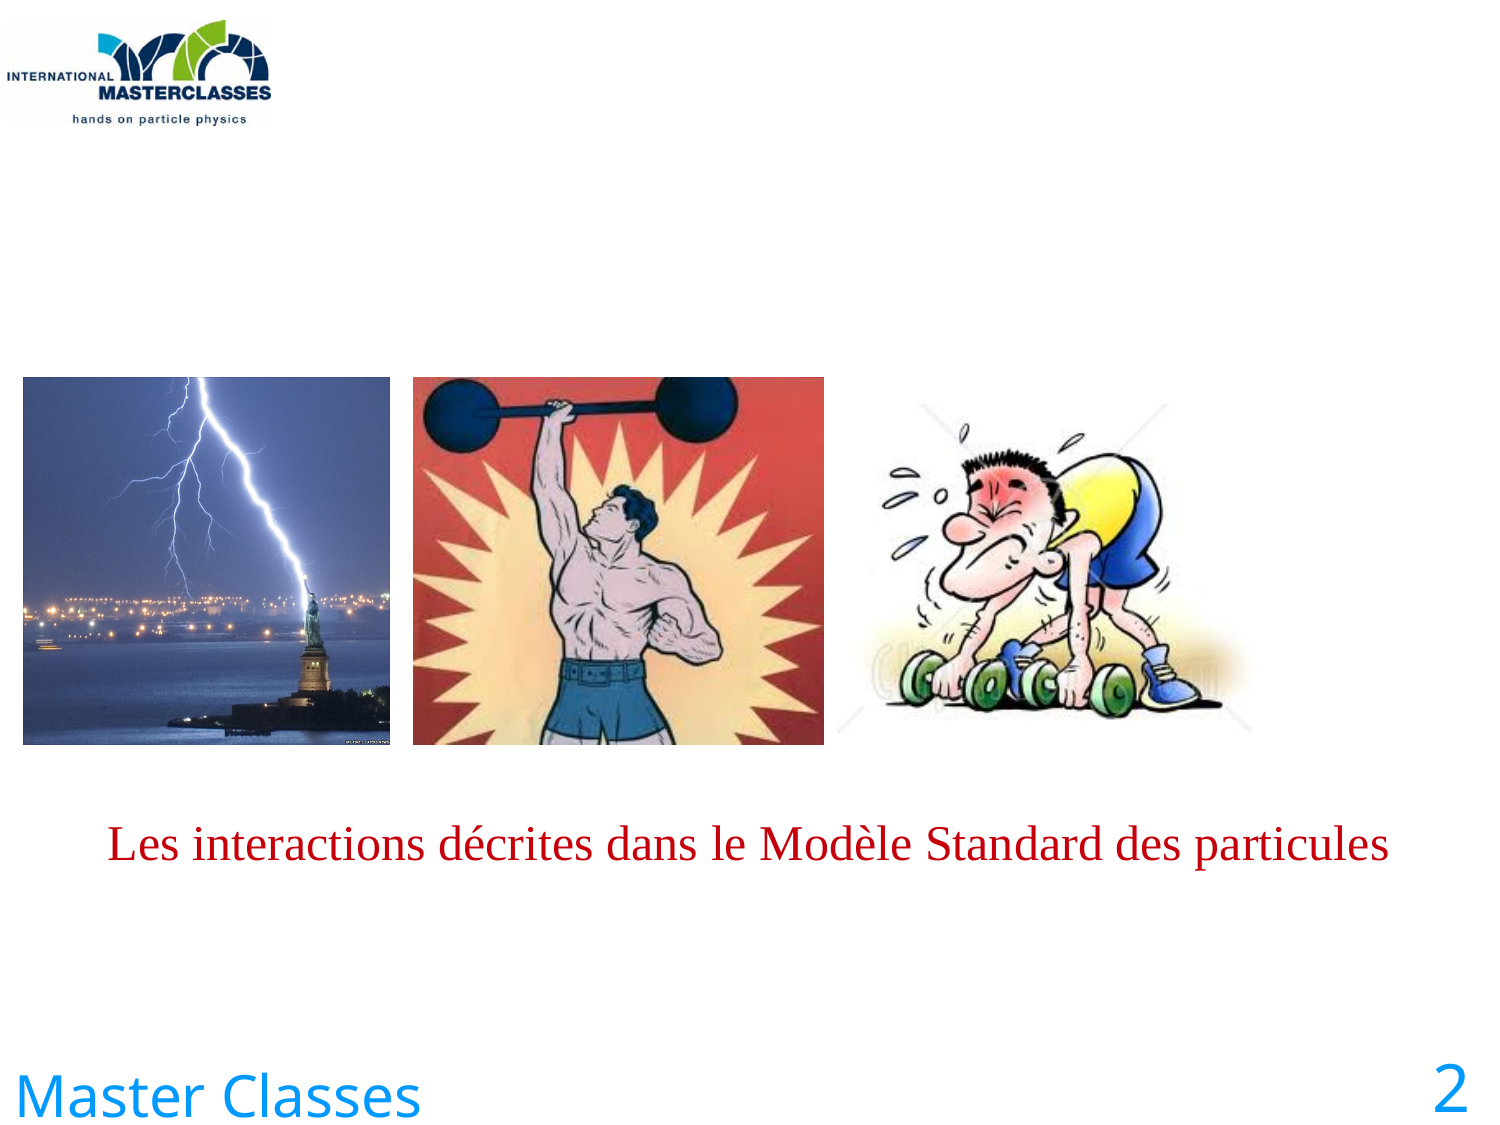

Les interactions décrites dans le Modèle Standard des particules
28
Master Classes 2013